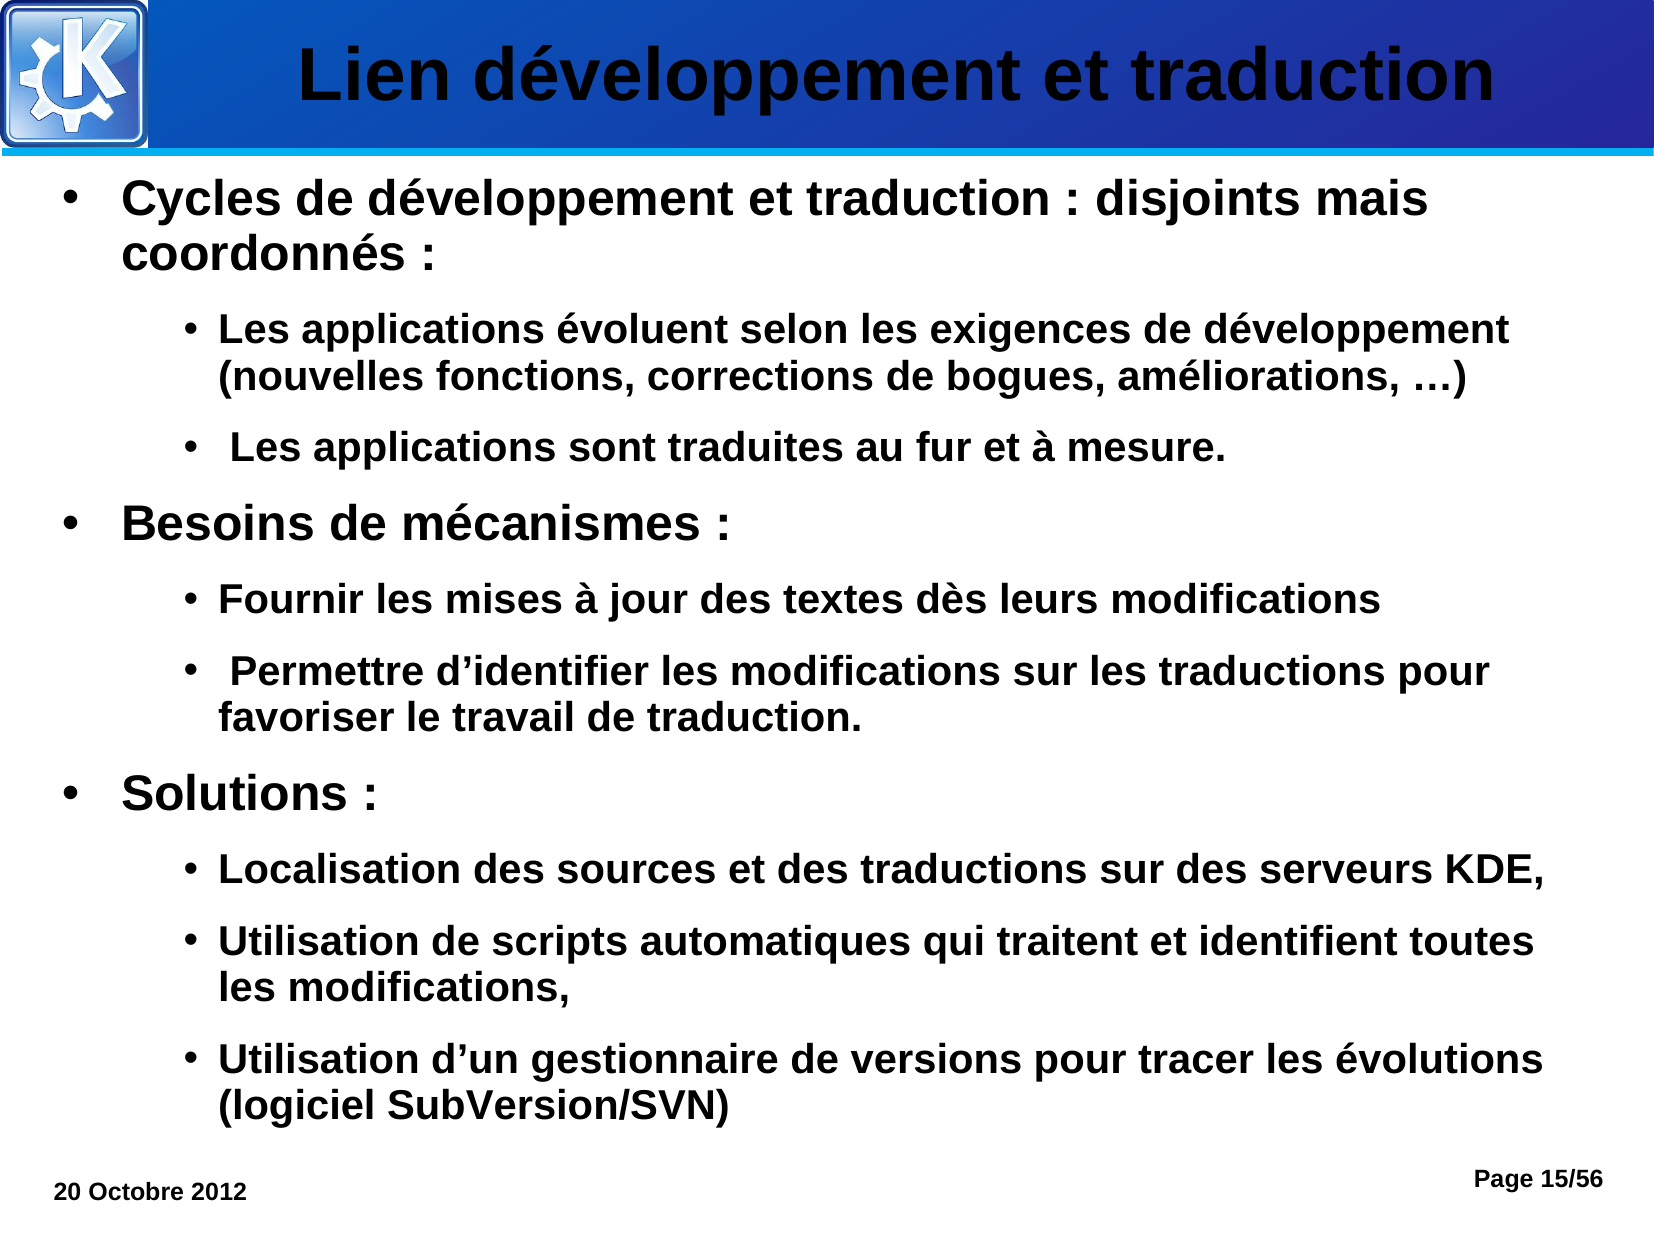

Lien développement et traduction
Cycles de développement et traduction : disjoints mais coordonnés :
Les applications évoluent selon les exigences de développement (nouvelles fonctions, corrections de bogues, améliorations, …)
 Les applications sont traduites au fur et à mesure.
Besoins de mécanismes :
Fournir les mises à jour des textes dès leurs modifications
 Permettre d’identifier les modifications sur les traductions pour favoriser le travail de traduction.
Solutions :
Localisation des sources et des traductions sur des serveurs KDE,
Utilisation de scripts automatiques qui traitent et identifient toutes les modifications,
Utilisation d’un gestionnaire de versions pour tracer les évolutions (logiciel SubVersion/SVN)